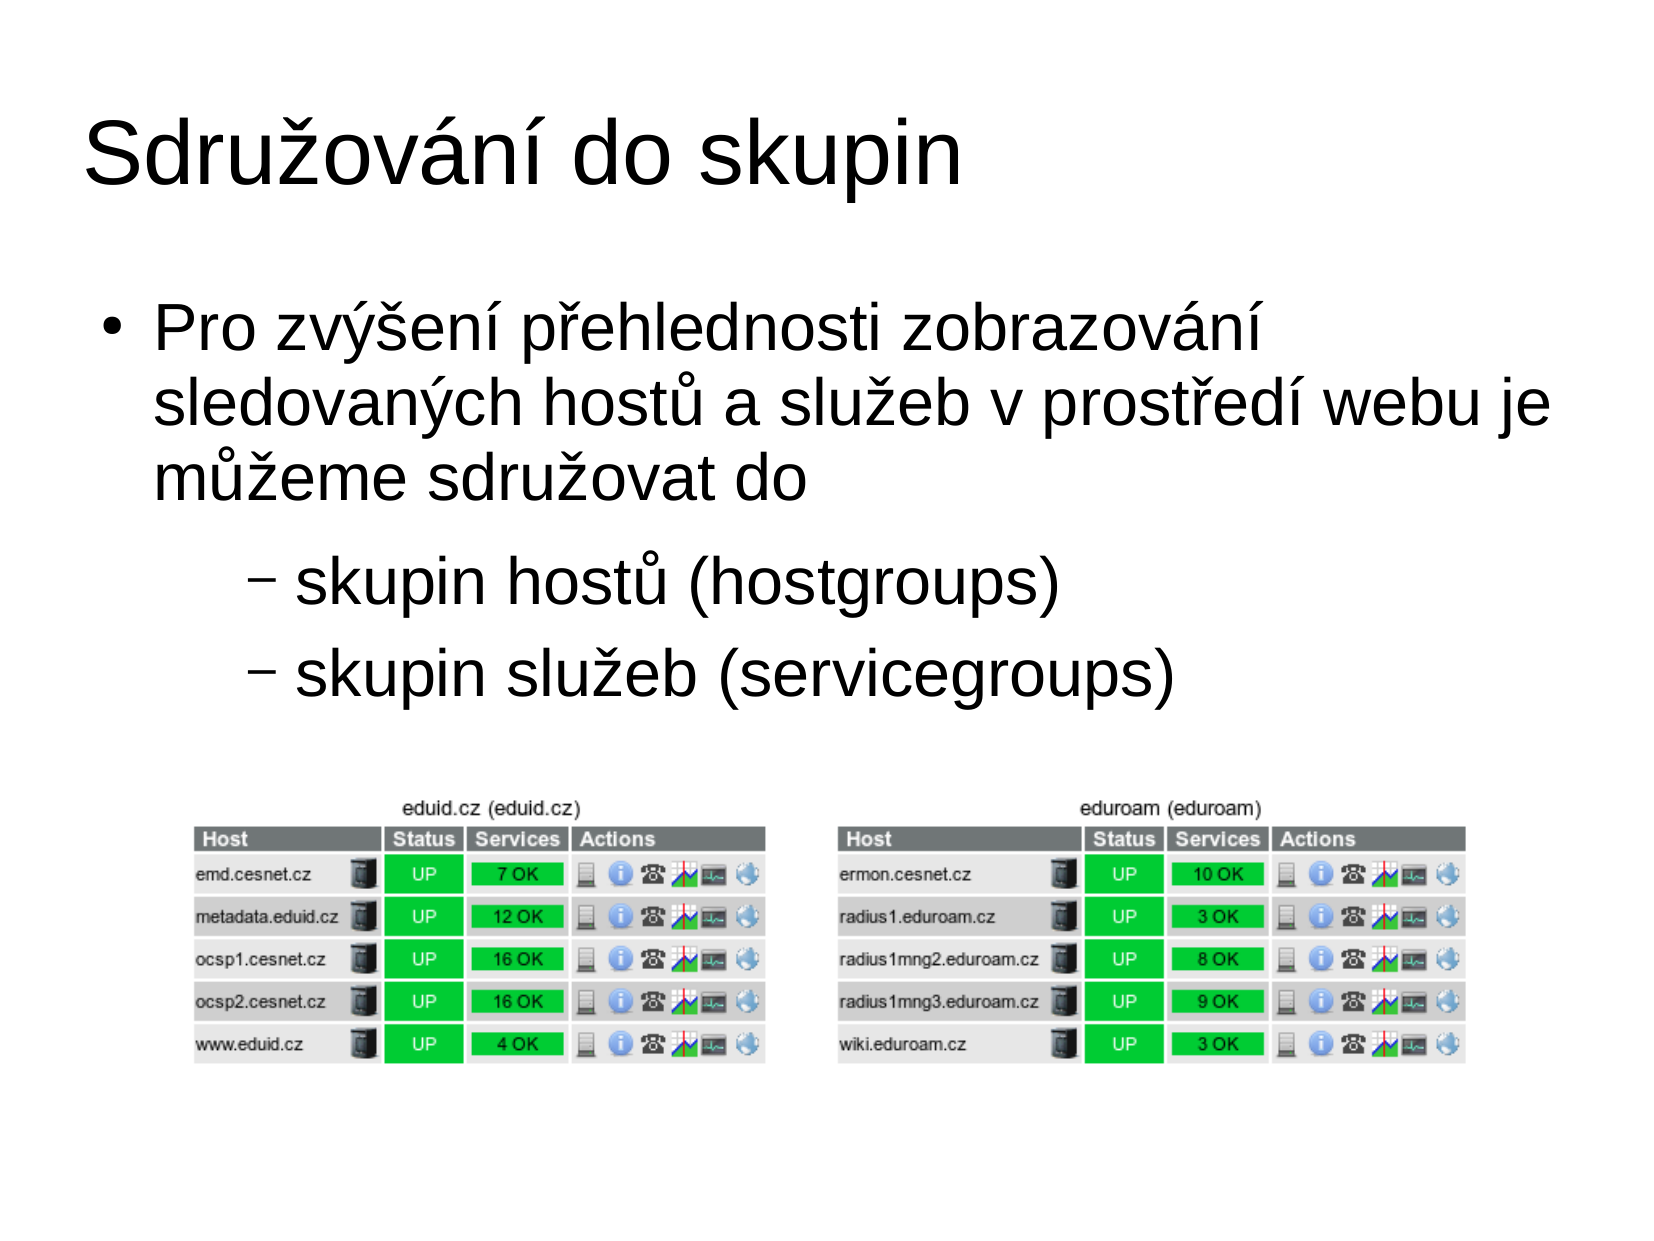

# Sdružování do skupin
Pro zvýšení přehlednosti zobrazování sledovaných hostů a služeb v prostředí webu je můžeme sdružovat do
skupin hostů (hostgroups)
skupin služeb (servicegroups)